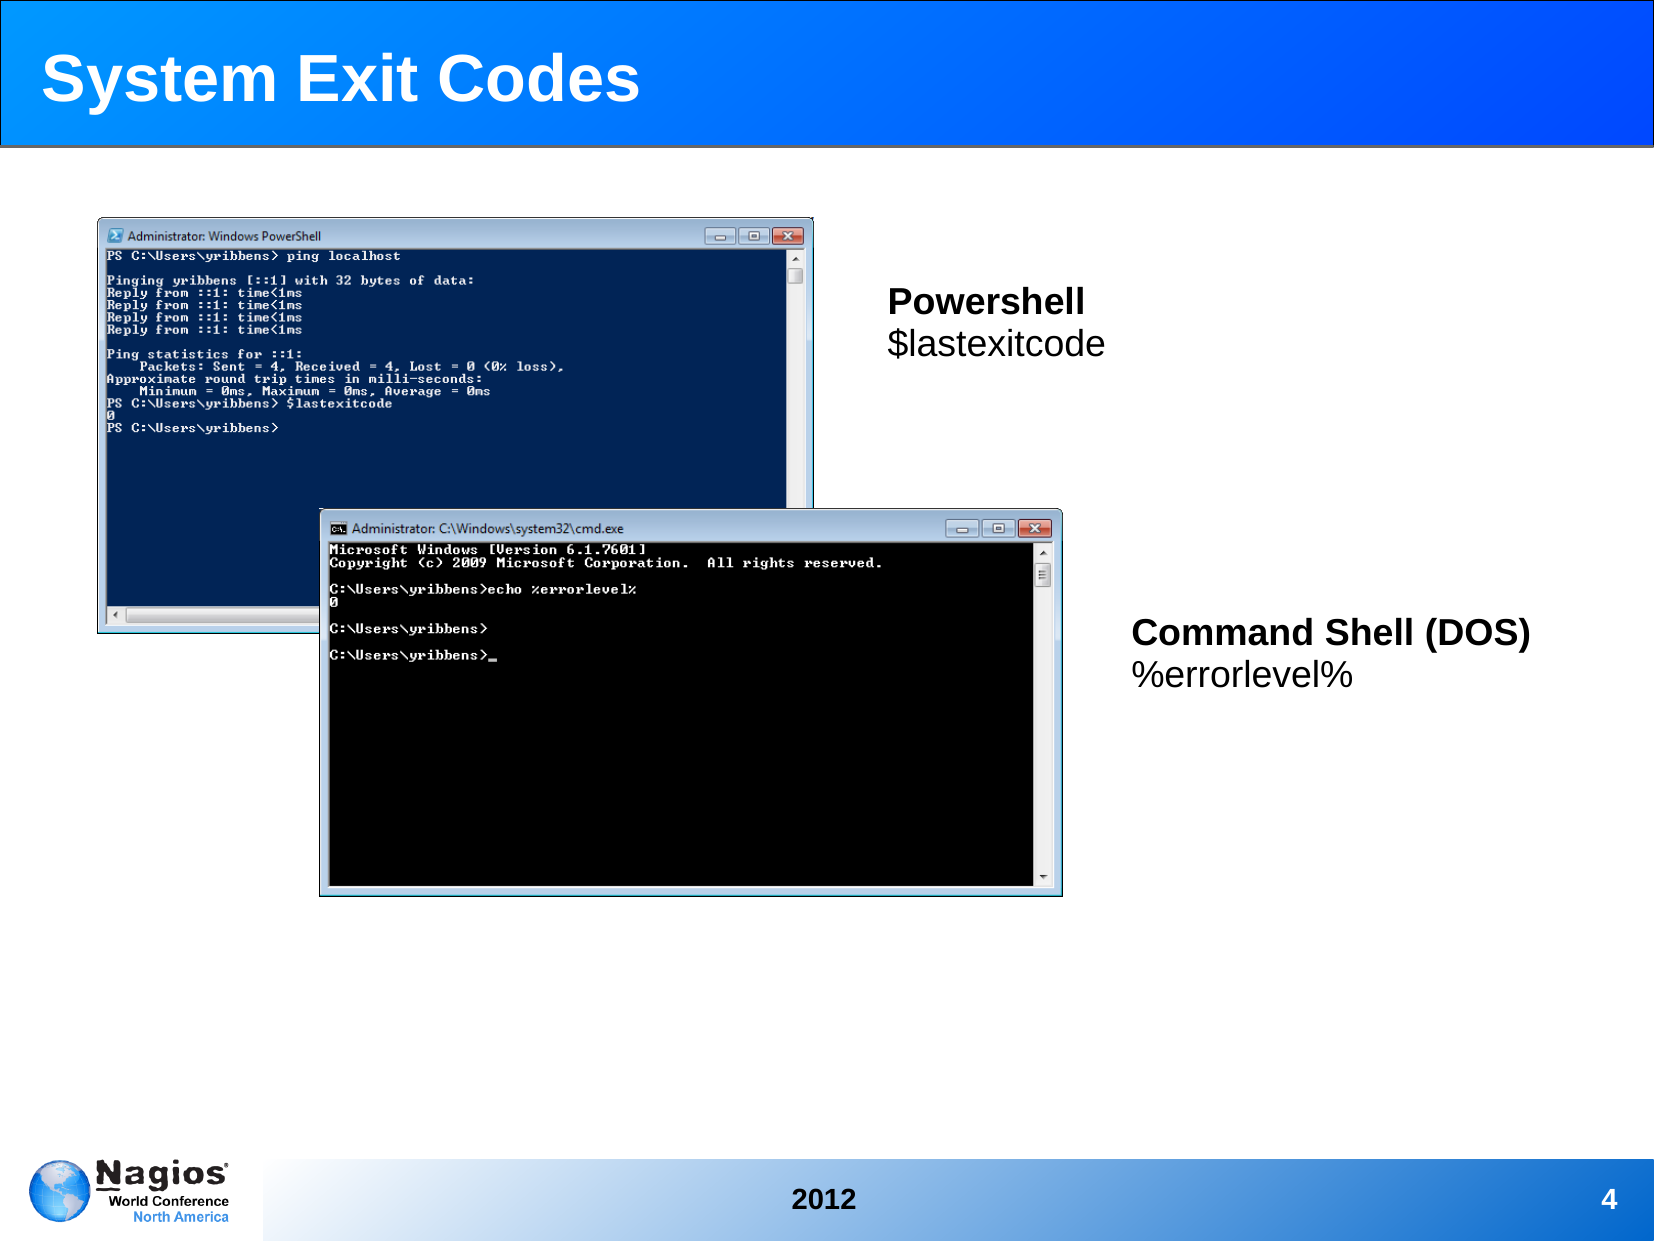

# System Exit Codes
Powershell
$lastexitcode
Command Shell (DOS)
%errorlevel%
2011
4